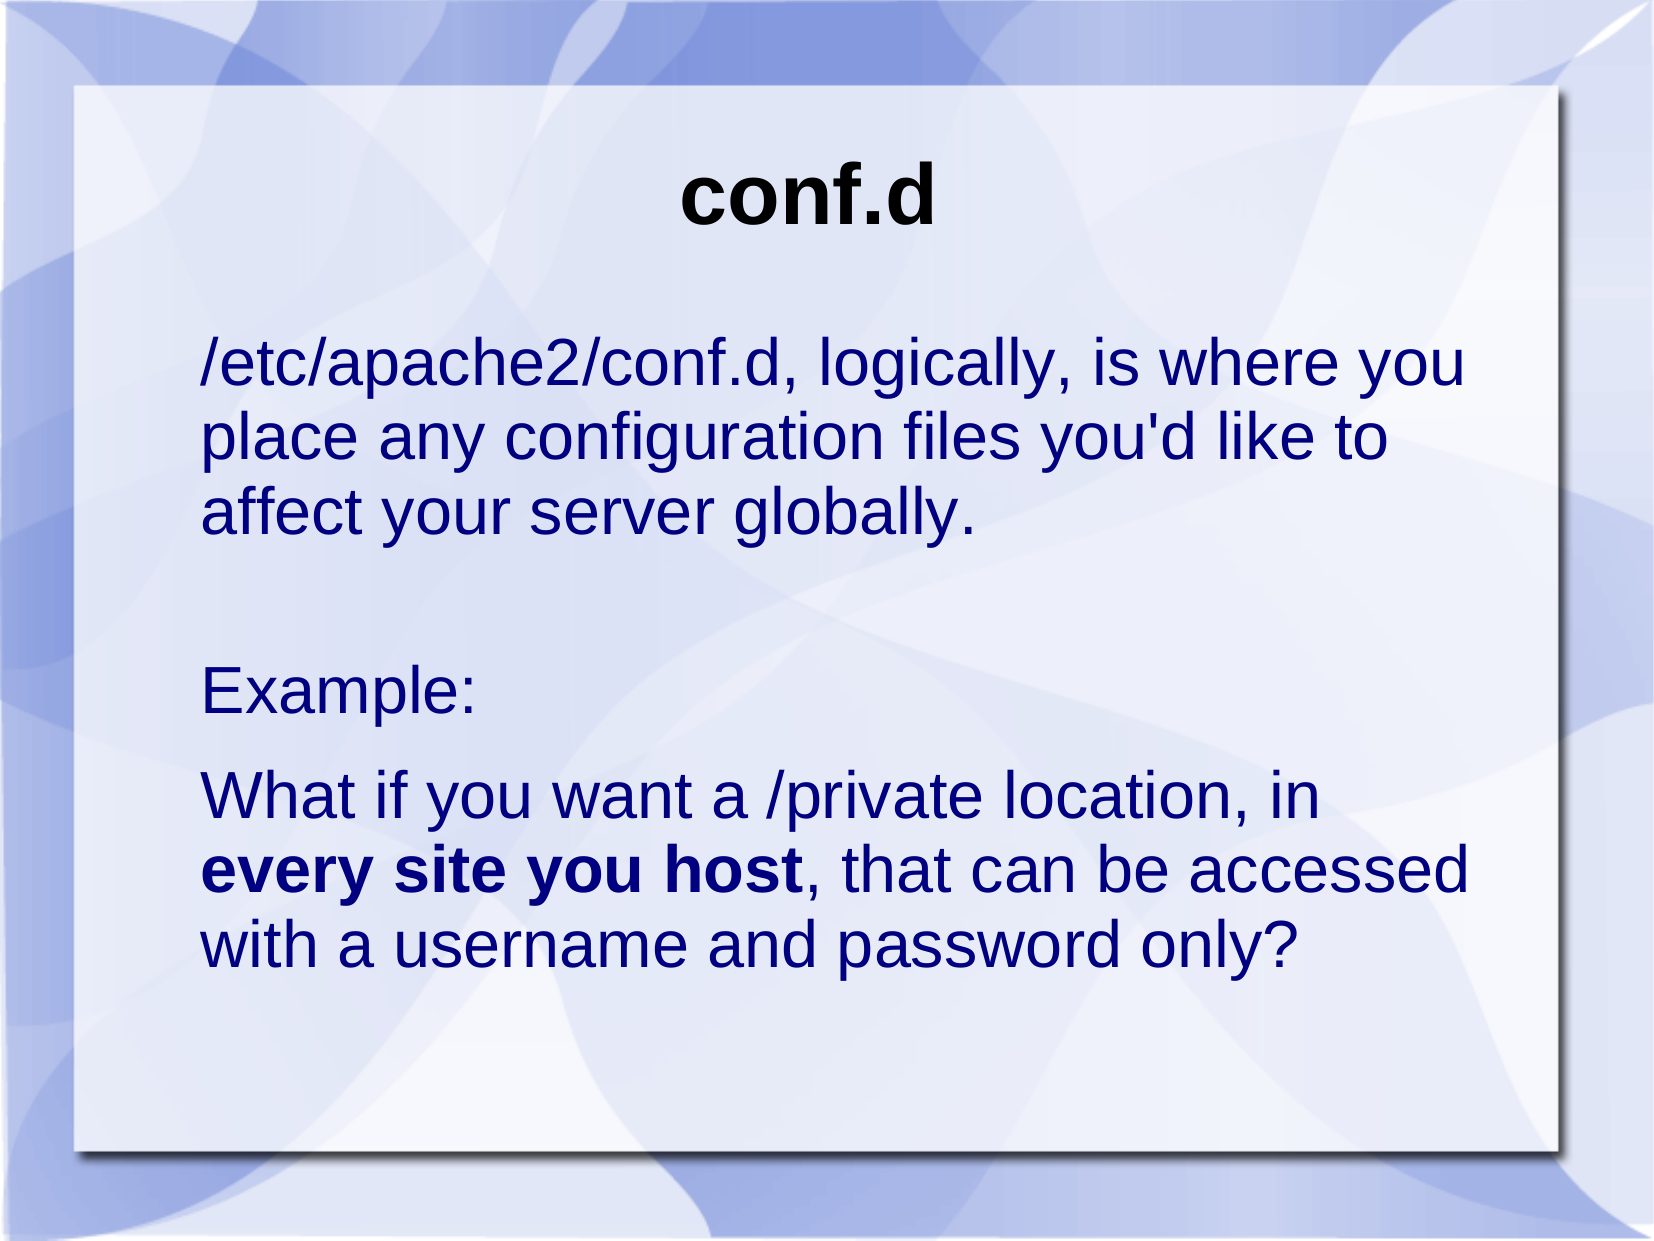

# conf.d
/etc/apache2/conf.d, logically, is where you place any configuration files you'd like to affect your server globally.
Example:
What if you want a /private location, in every site you host, that can be accessed with a username and password only?